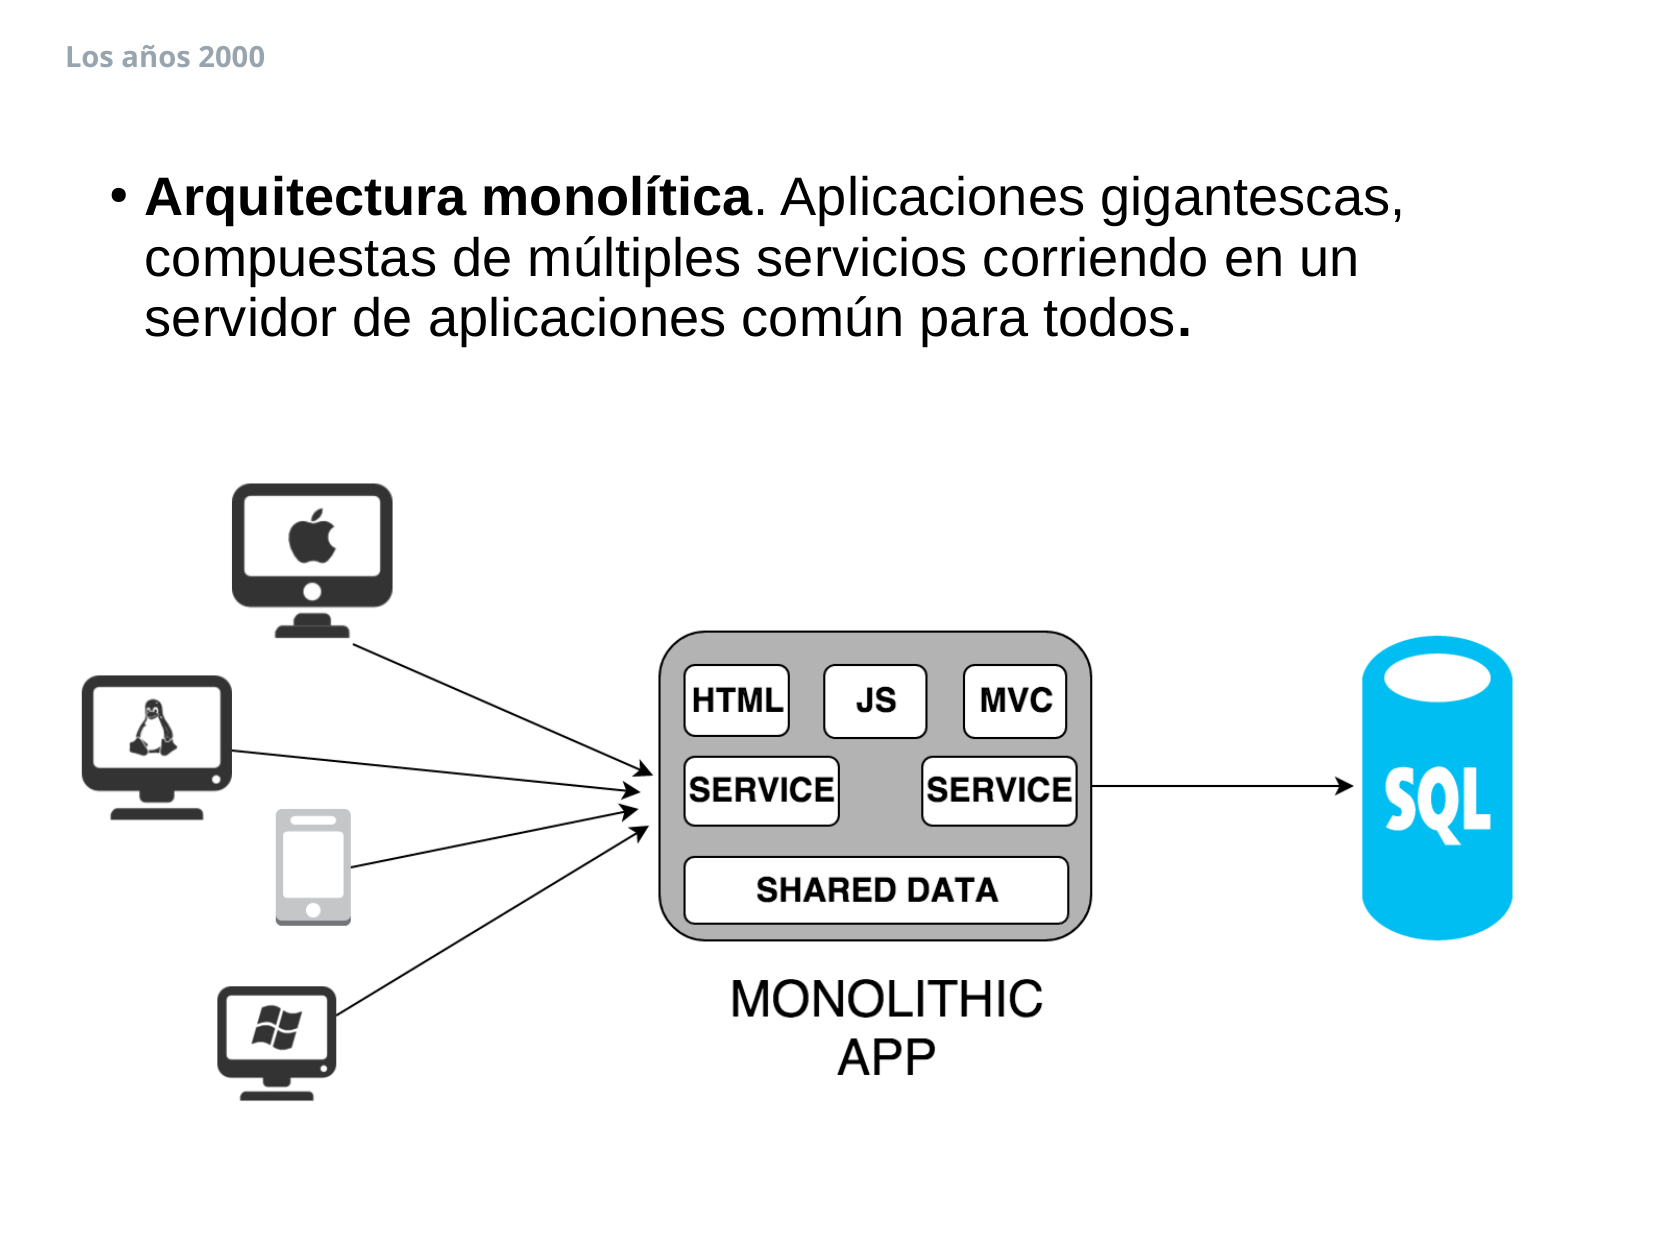

Los años 2000
Arquitectura monolítica. Aplicaciones gigantescas, compuestas de múltiples servicios corriendo en un servidor de aplicaciones común para todos.